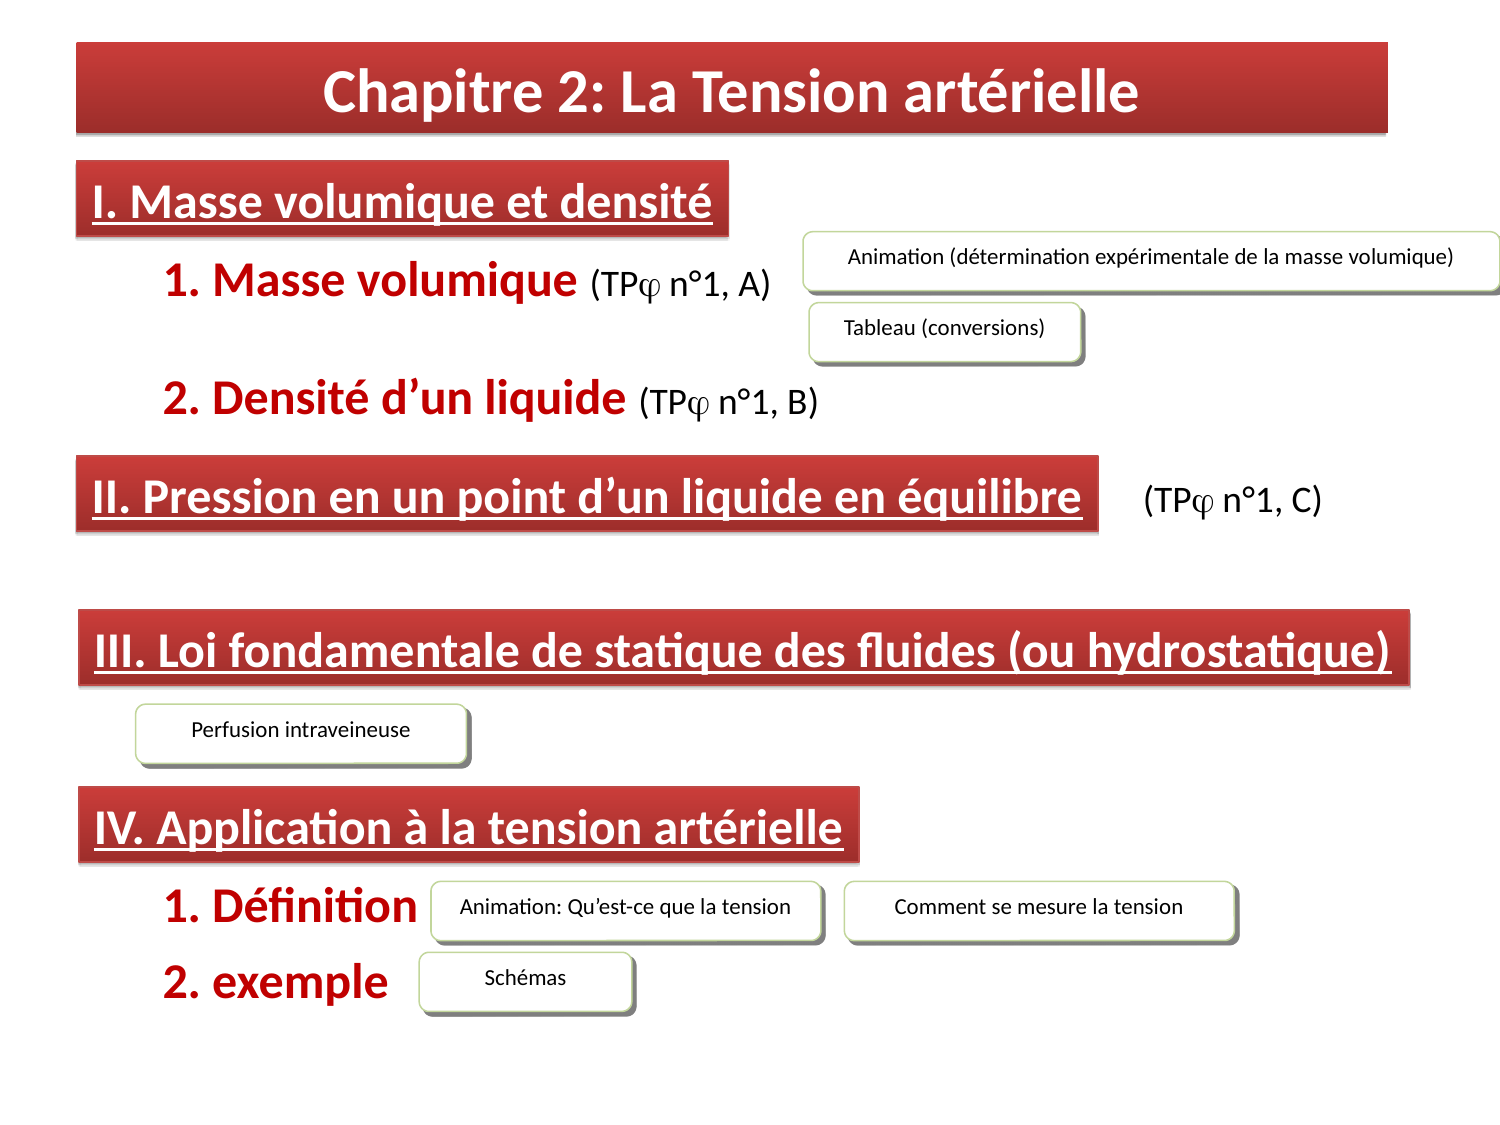

Chapitre 2: La Tension artérielle
I. Masse volumique et densité
Animation (détermination expérimentale de la masse volumique)
1. Masse volumique (TP n°1, A)
Tableau (conversions)
2. Densité d’un liquide (TP n°1, B)
II. Pression en un point d’un liquide en équilibre
(TP n°1, C)
III. Loi fondamentale de statique des fluides (ou hydrostatique)
Perfusion intraveineuse
IV. Application à la tension artérielle
1. Définition
Animation: Qu’est-ce que la tension
Comment se mesure la tension
2. exemple
Schémas